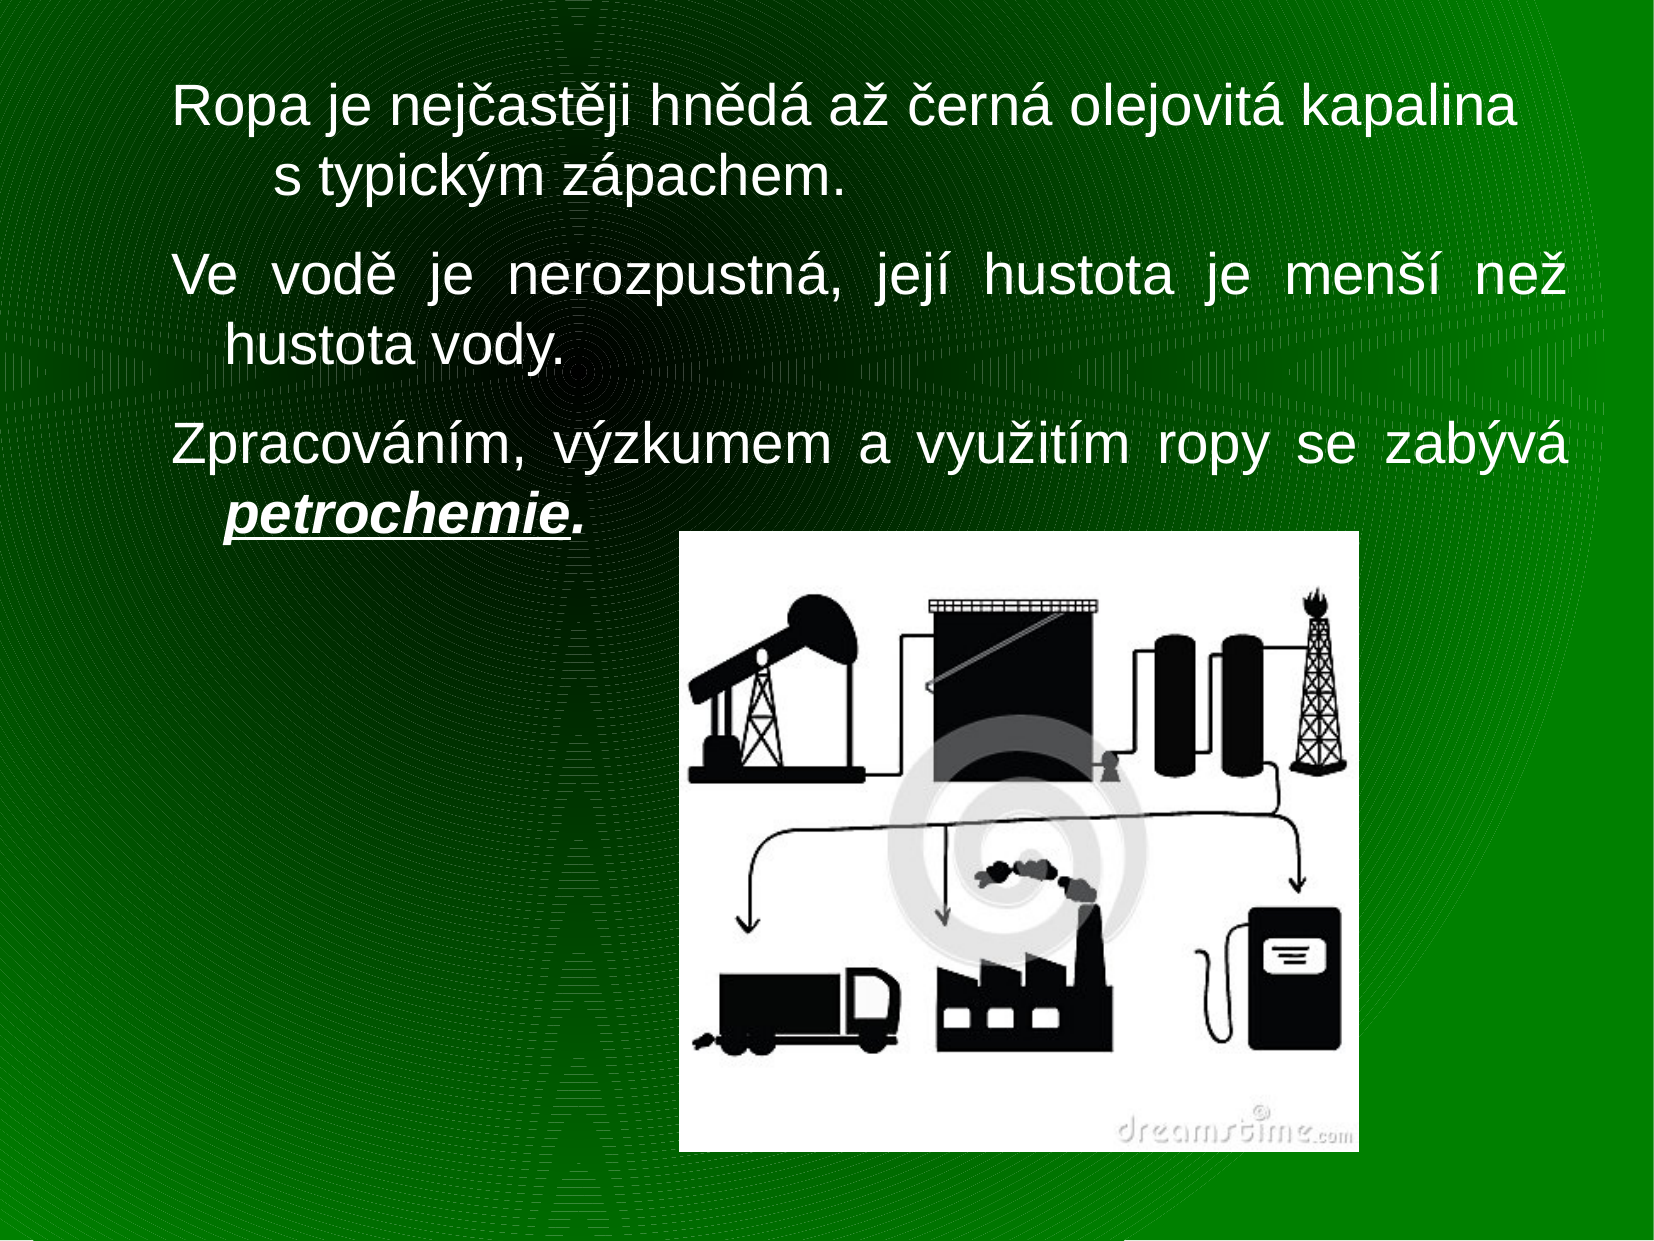

# Ropa je nejčastěji hnědá až černá olejovitá kapalina s typickým zápachem.
Ve vodě je nerozpustná, její hustota je menší než hustota vody.
Zpracováním, výzkumem a využitím ropy se zabývá petrochemie.